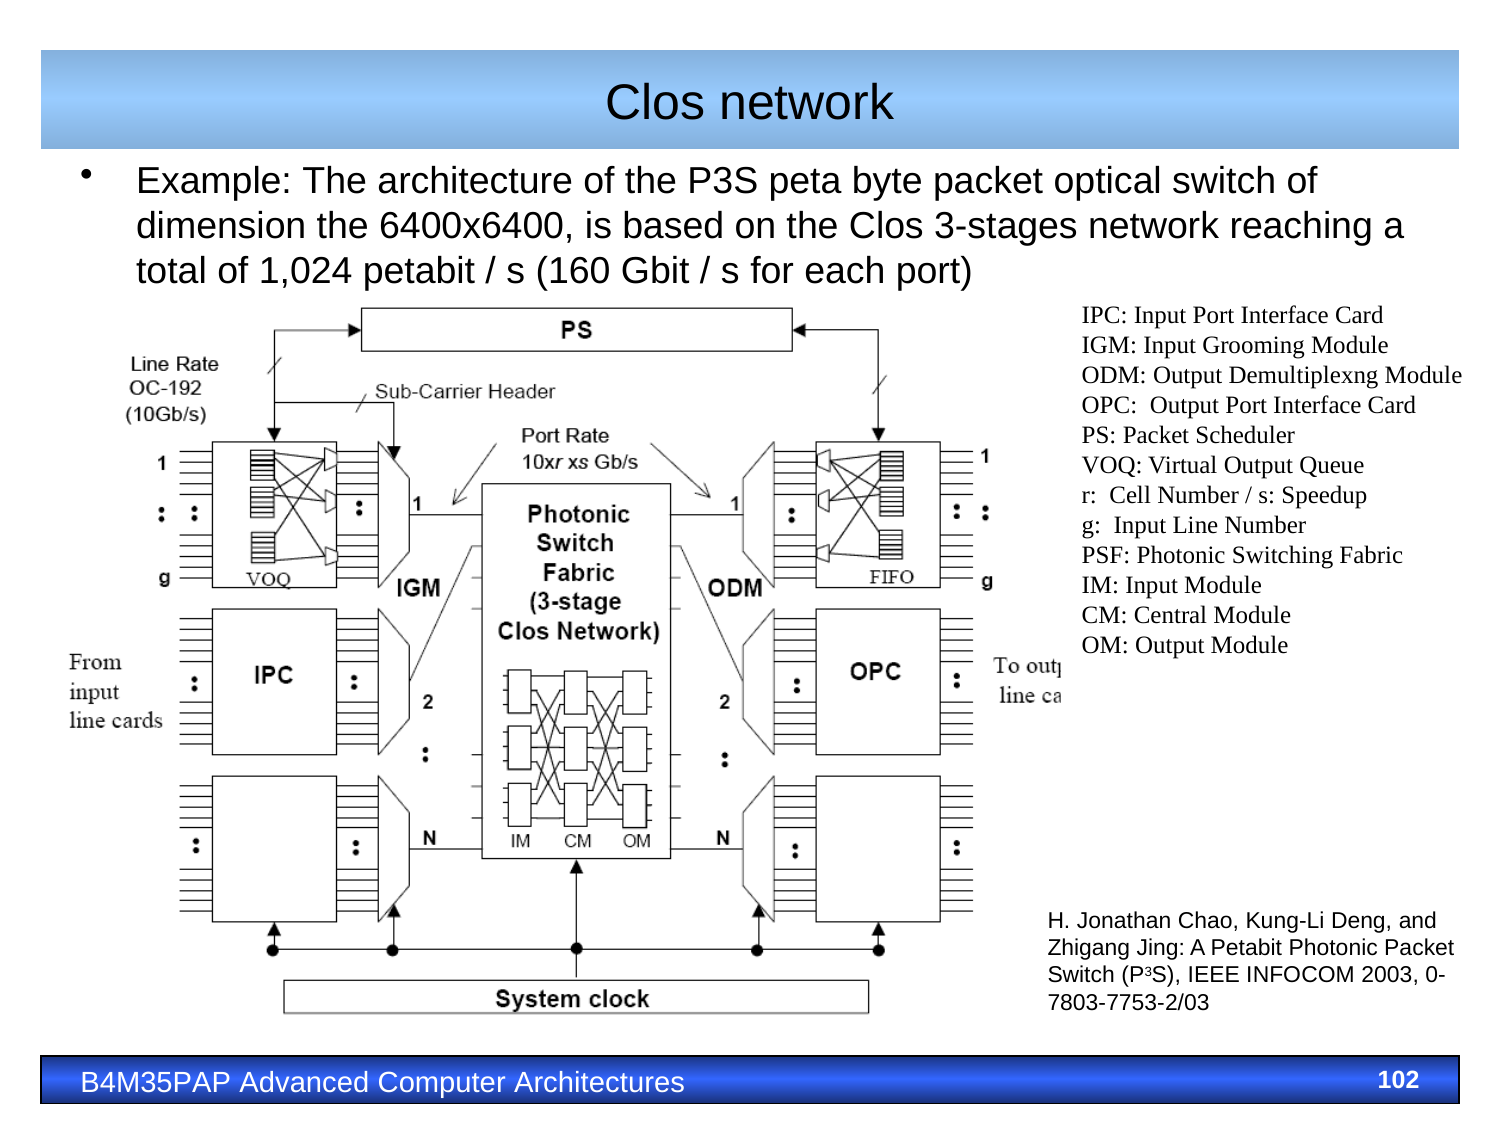

# Clos network
Example: The architecture of the P3S peta byte packet optical switch of dimension the 6400x6400, is based on the Clos 3-stages network reaching a total of 1,024 petabit / s (160 Gbit / s for each port)
IPC: Input Port Interface Card
IGM: Input Grooming Module
ODM: Output Demultiplexng Module
OPC: Output Port Interface Card
PS: Packet Scheduler
VOQ: Virtual Output Queue
r: Cell Number / s: Speedup
g: Input Line Number
PSF: Photonic Switching Fabric
IM: Input Module
CM: Central Module
OM: Output Module
H. Jonathan Chao, Kung-Li Deng, and Zhigang Jing: A Petabit Photonic Packet Switch (P3S), IEEE INFOCOM 2003, 0-7803-7753-2/03